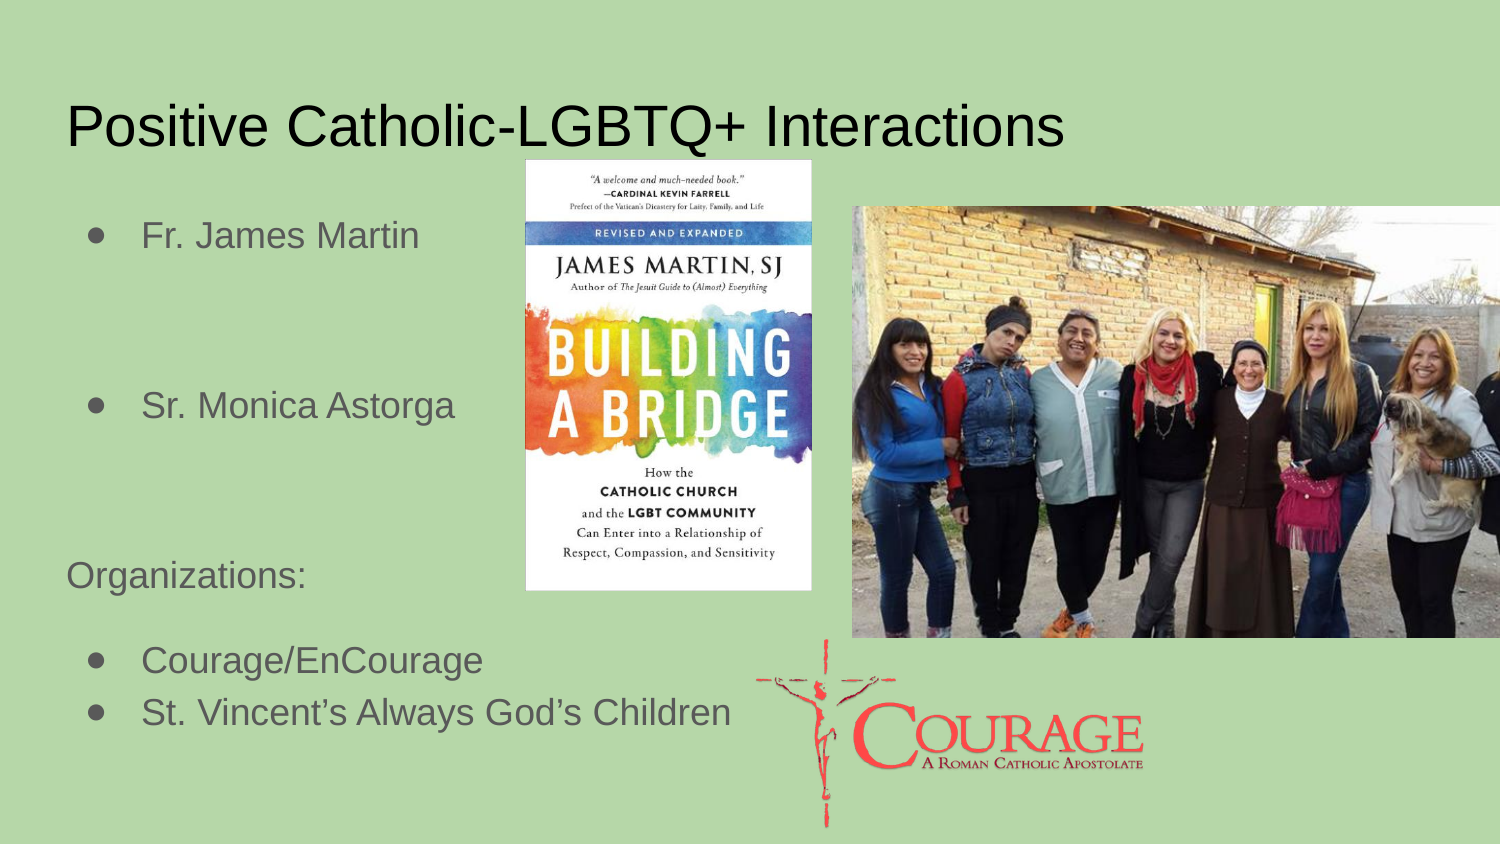

# Positive Catholic-LGBTQ+ Interactions
Fr. James Martin
Sr. Monica Astorga
Organizations:
Courage/EnCourage
St. Vincent’s Always God’s Children